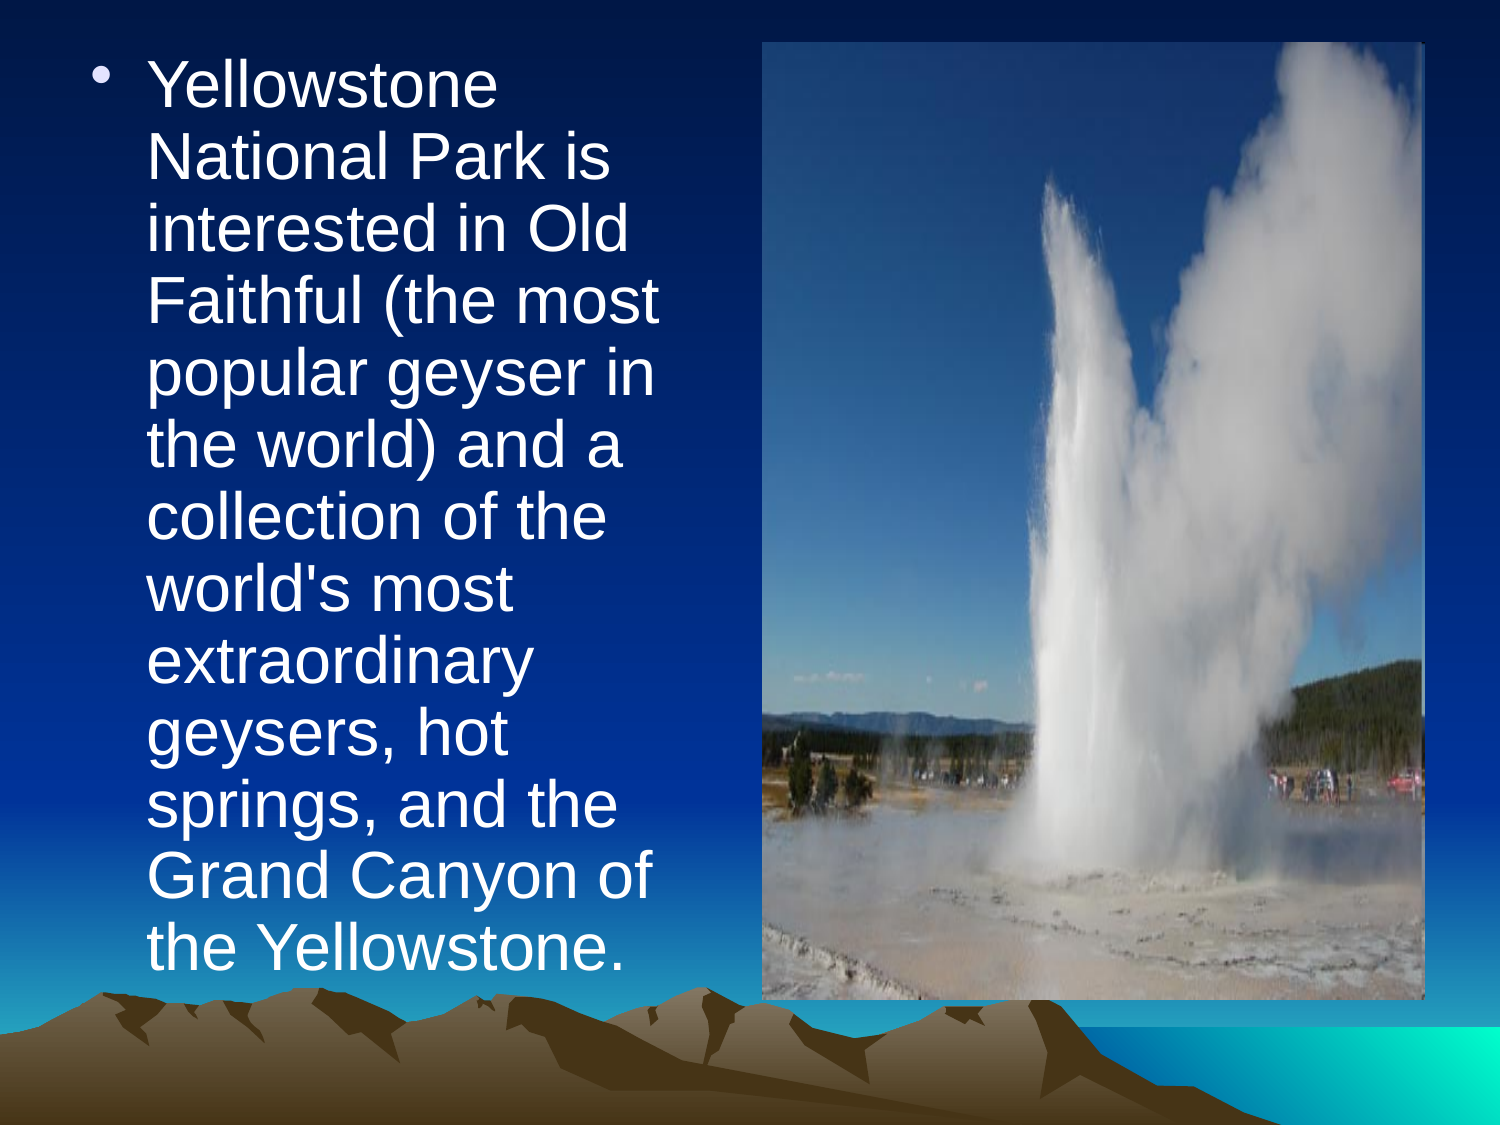

#
Yellowstone National Park is interested in Old Faithful (the most popular geyser in the world) and a collection of the world's most extraordinary geysers, hot springs, and the Grand Canyon of the Yellowstone.